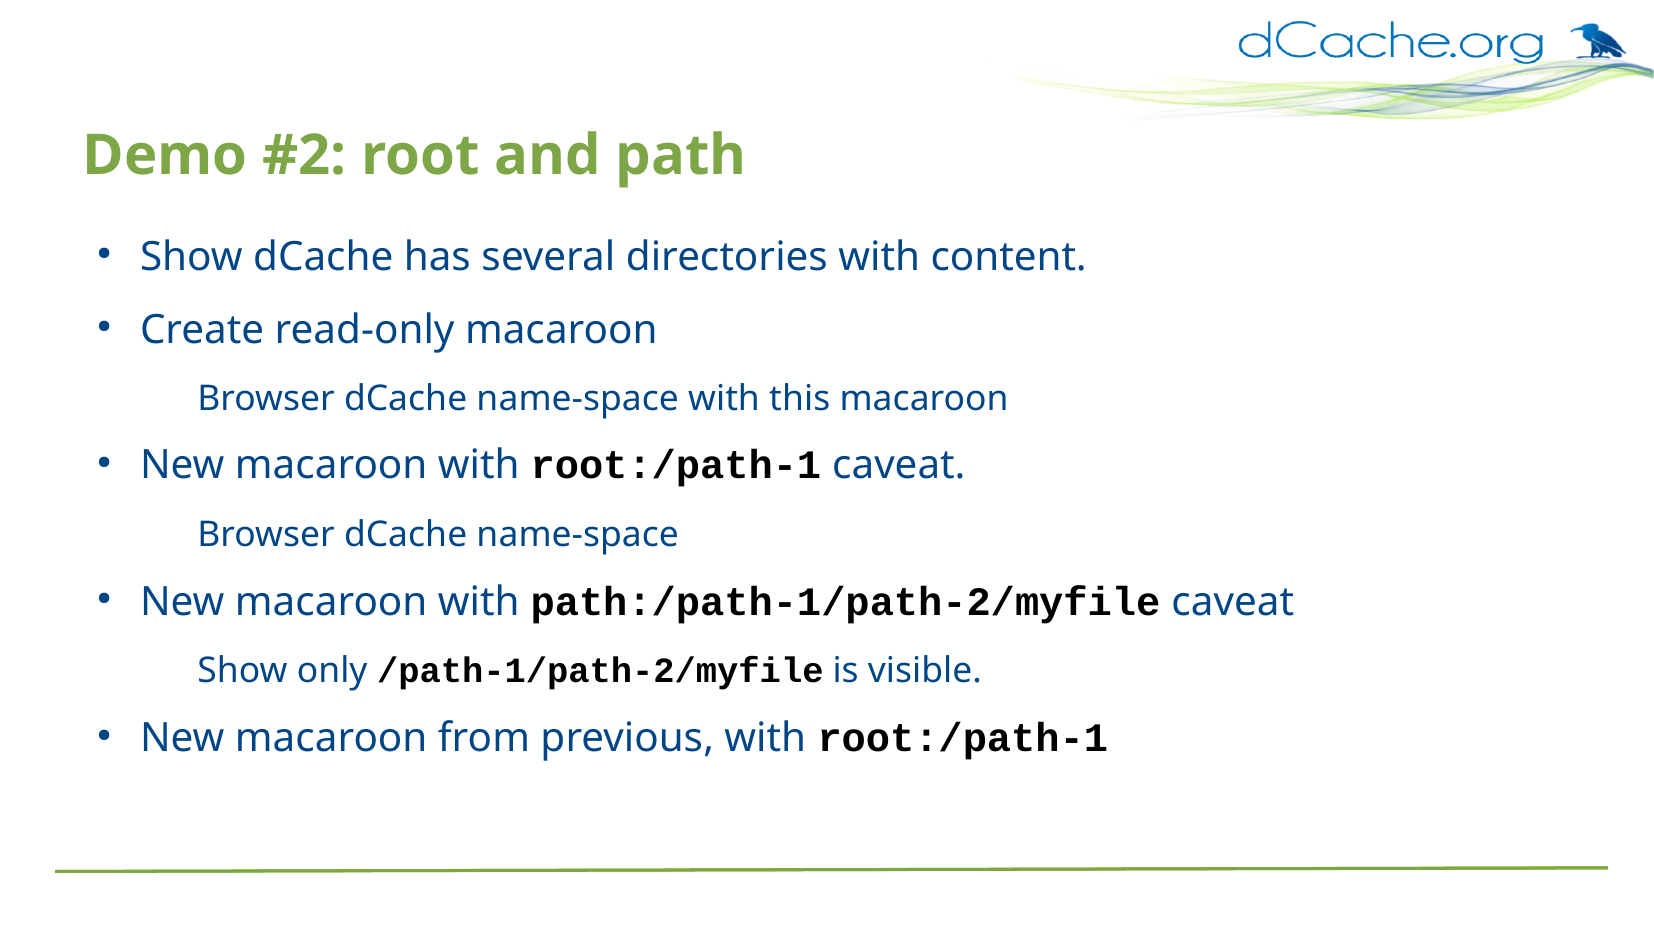

# Demo #2: root and path
Show dCache has several directories with content.
Create read-only macaroon
Browser dCache name-space with this macaroon
New macaroon with root:/path-1 caveat.
Browser dCache name-space
New macaroon with path:/path-1/path-2/myfile caveat
Show only /path-1/path-2/myfile is visible.
New macaroon from previous, with root:/path-1